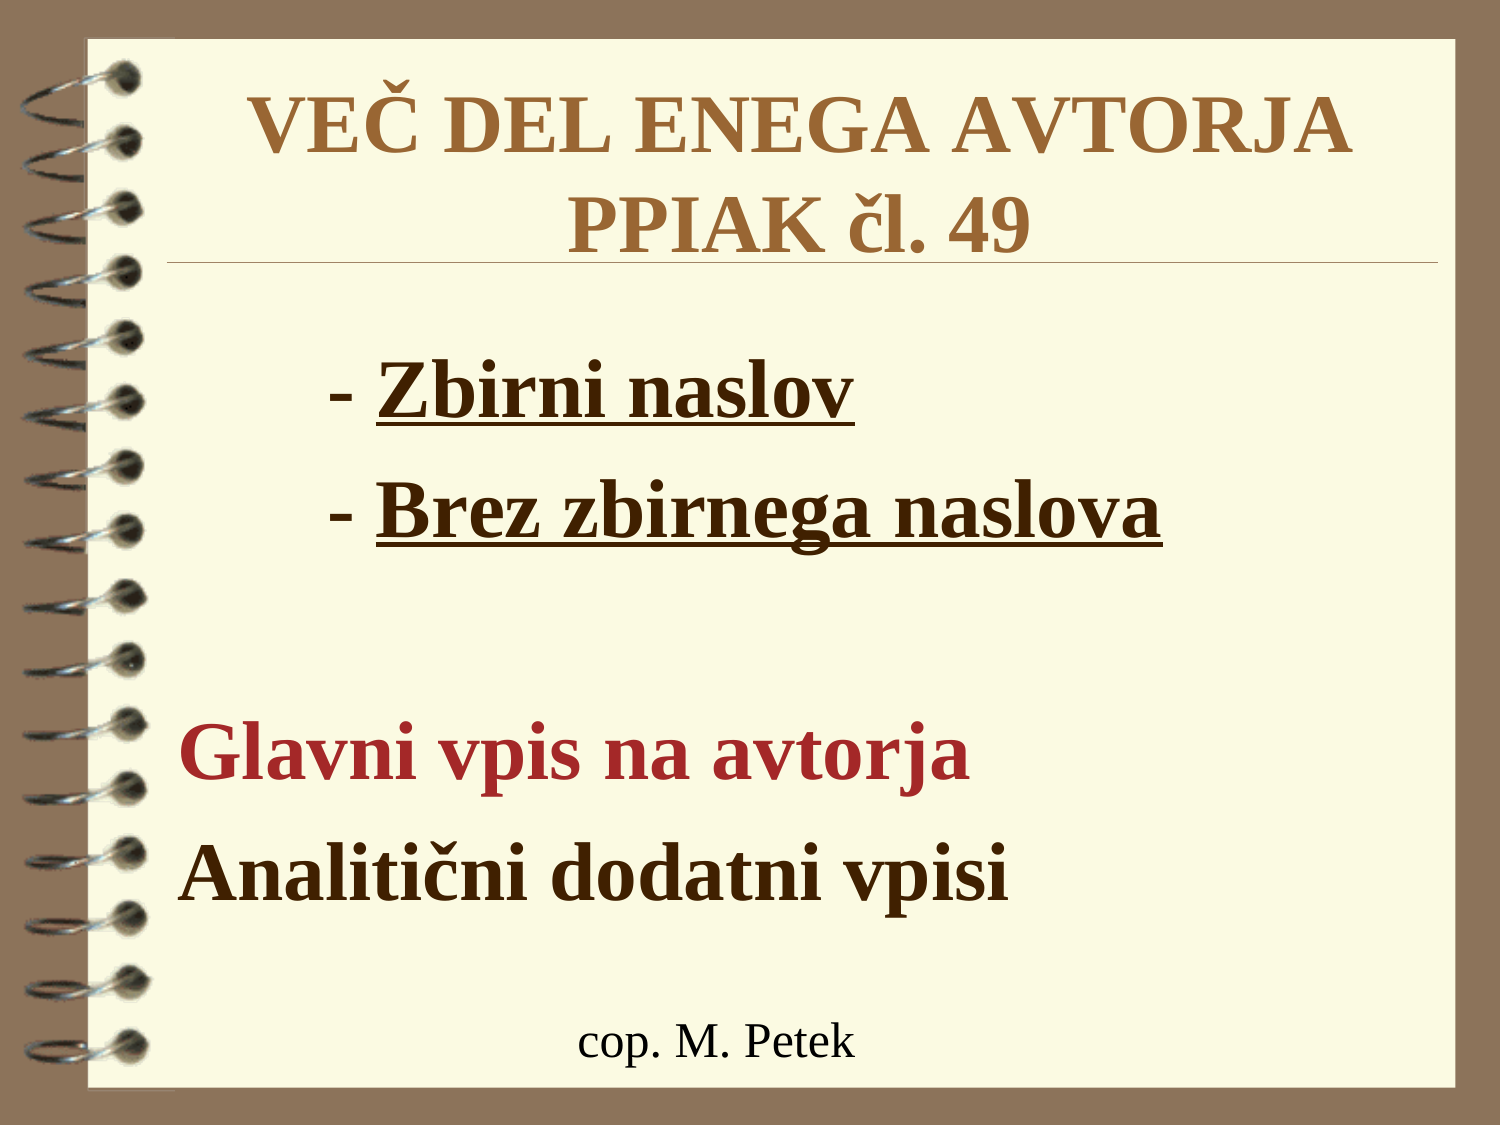

# VEČ DEL ENEGA AVTORJA PPIAK čl. 49
		- Zbirni naslov
		- Brez zbirnega naslova
Glavni vpis na avtorja
Analitični dodatni vpisi
cop. M. Petek